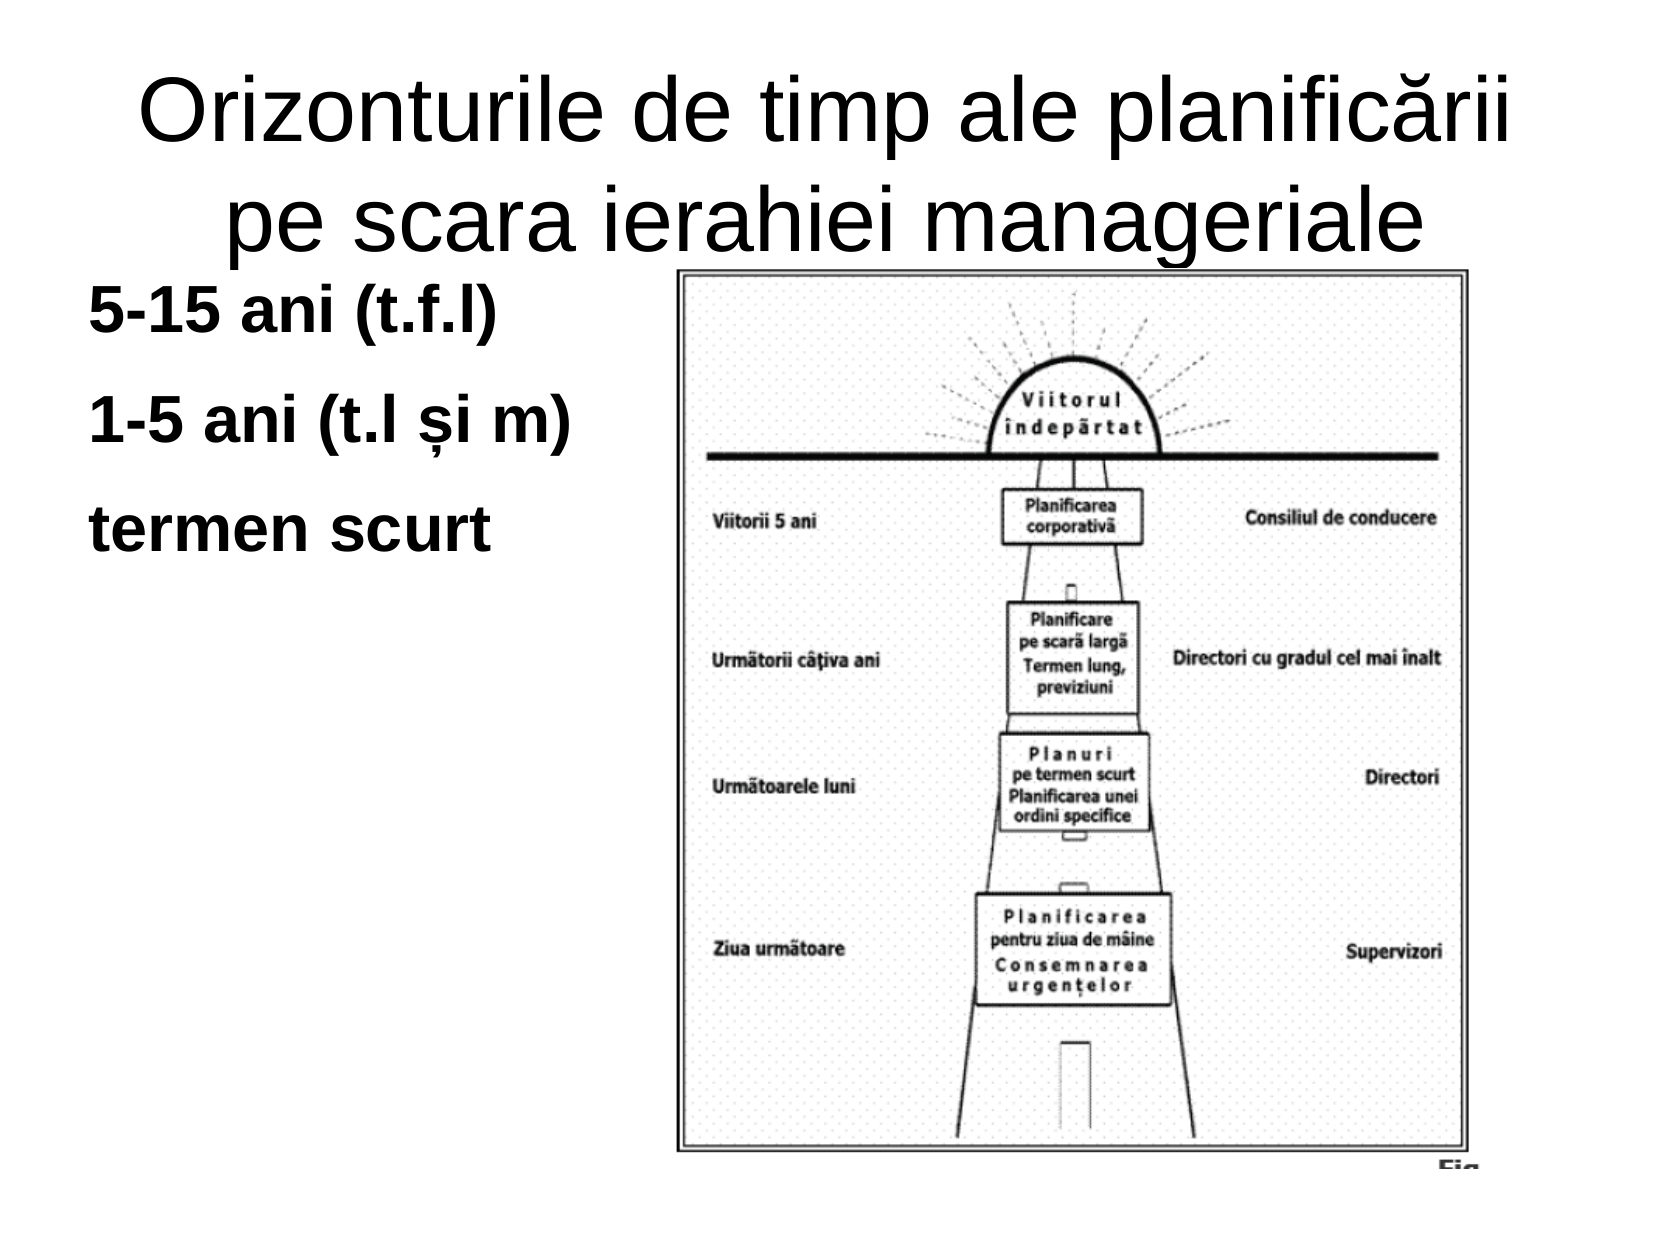

# Orizonturile de timp ale planificării pe scara ierahiei manageriale
5-15 ani (t.f.l)
1-5 ani (t.l și m)
termen scurt